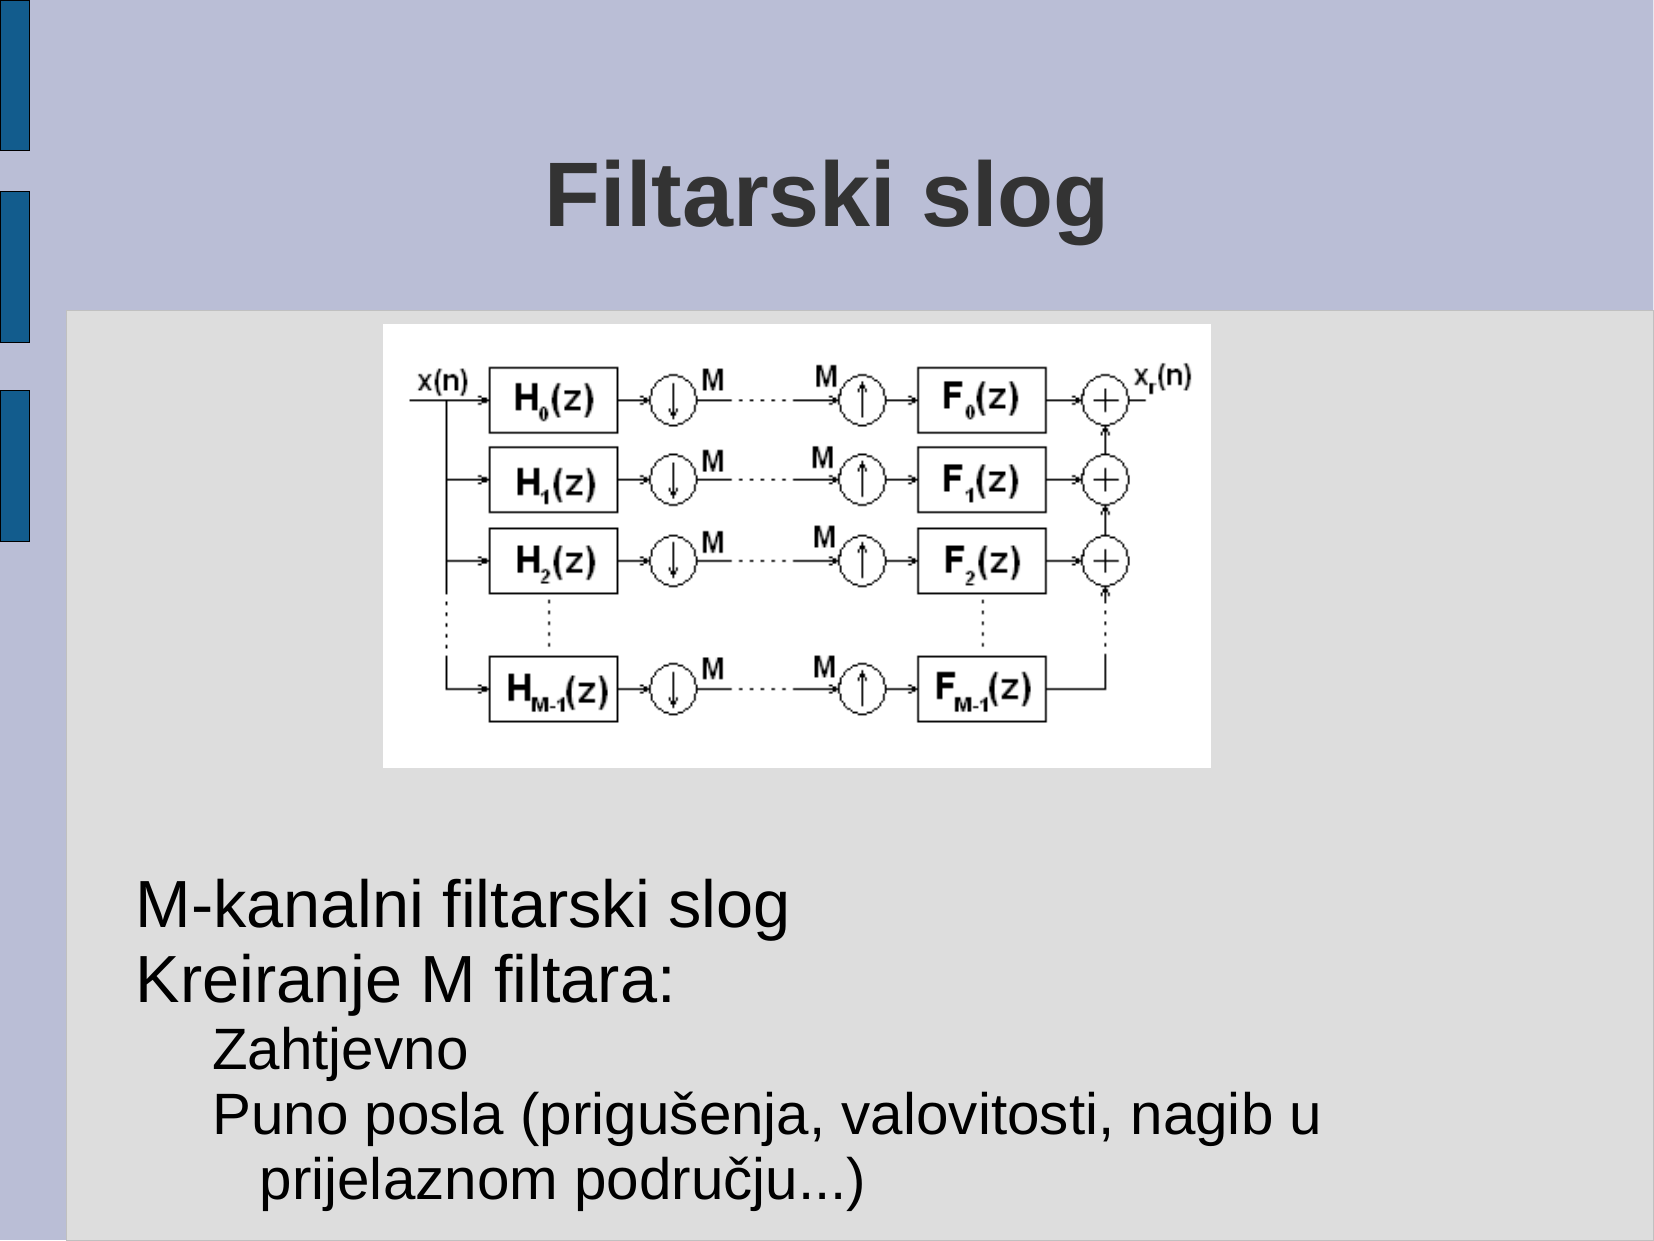

# Filtarski slog
M-kanalni filtarski slog
Kreiranje M filtara:
Zahtjevno
Puno posla (prigušenja, valovitosti, nagib u prijelaznom području...)